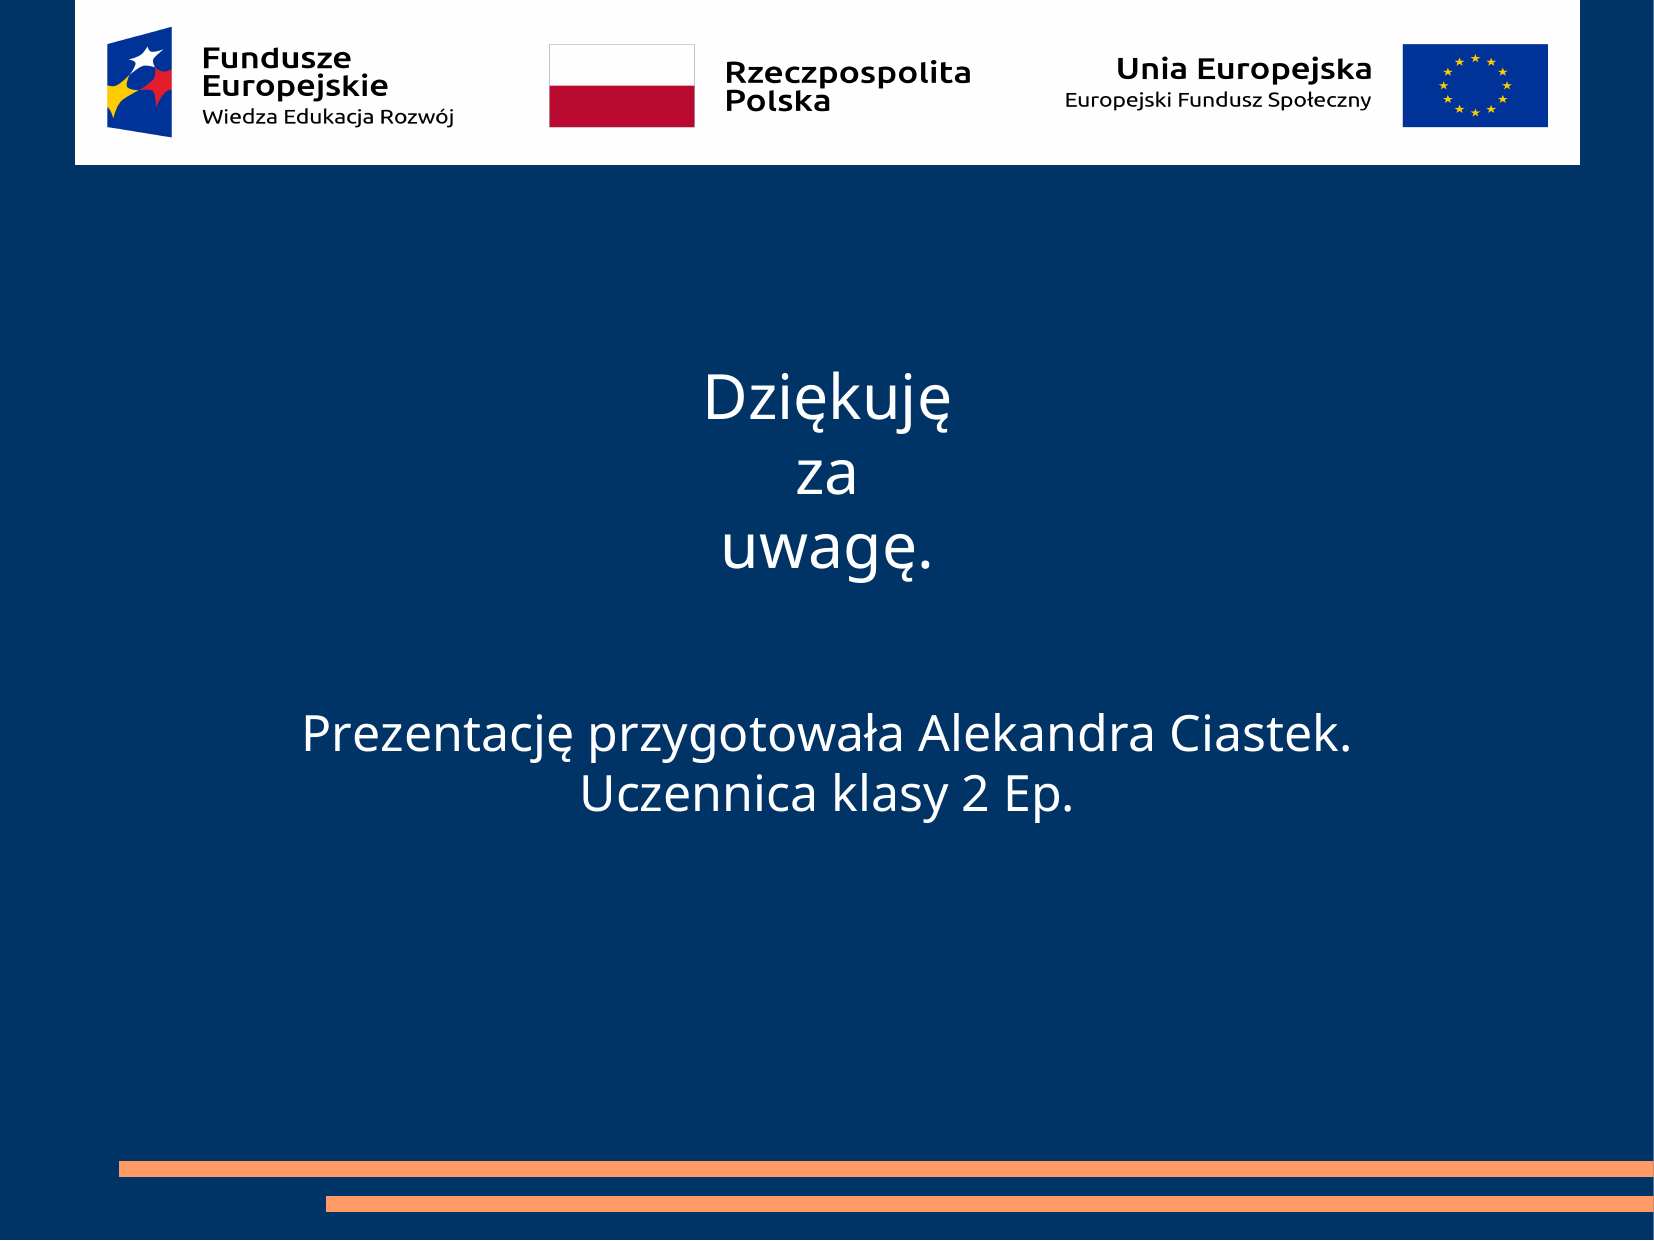

# Dziękuję
za
uwagę.
Prezentację przygotowała Alekandra Ciastek.
Uczennica klasy 2 Ep.